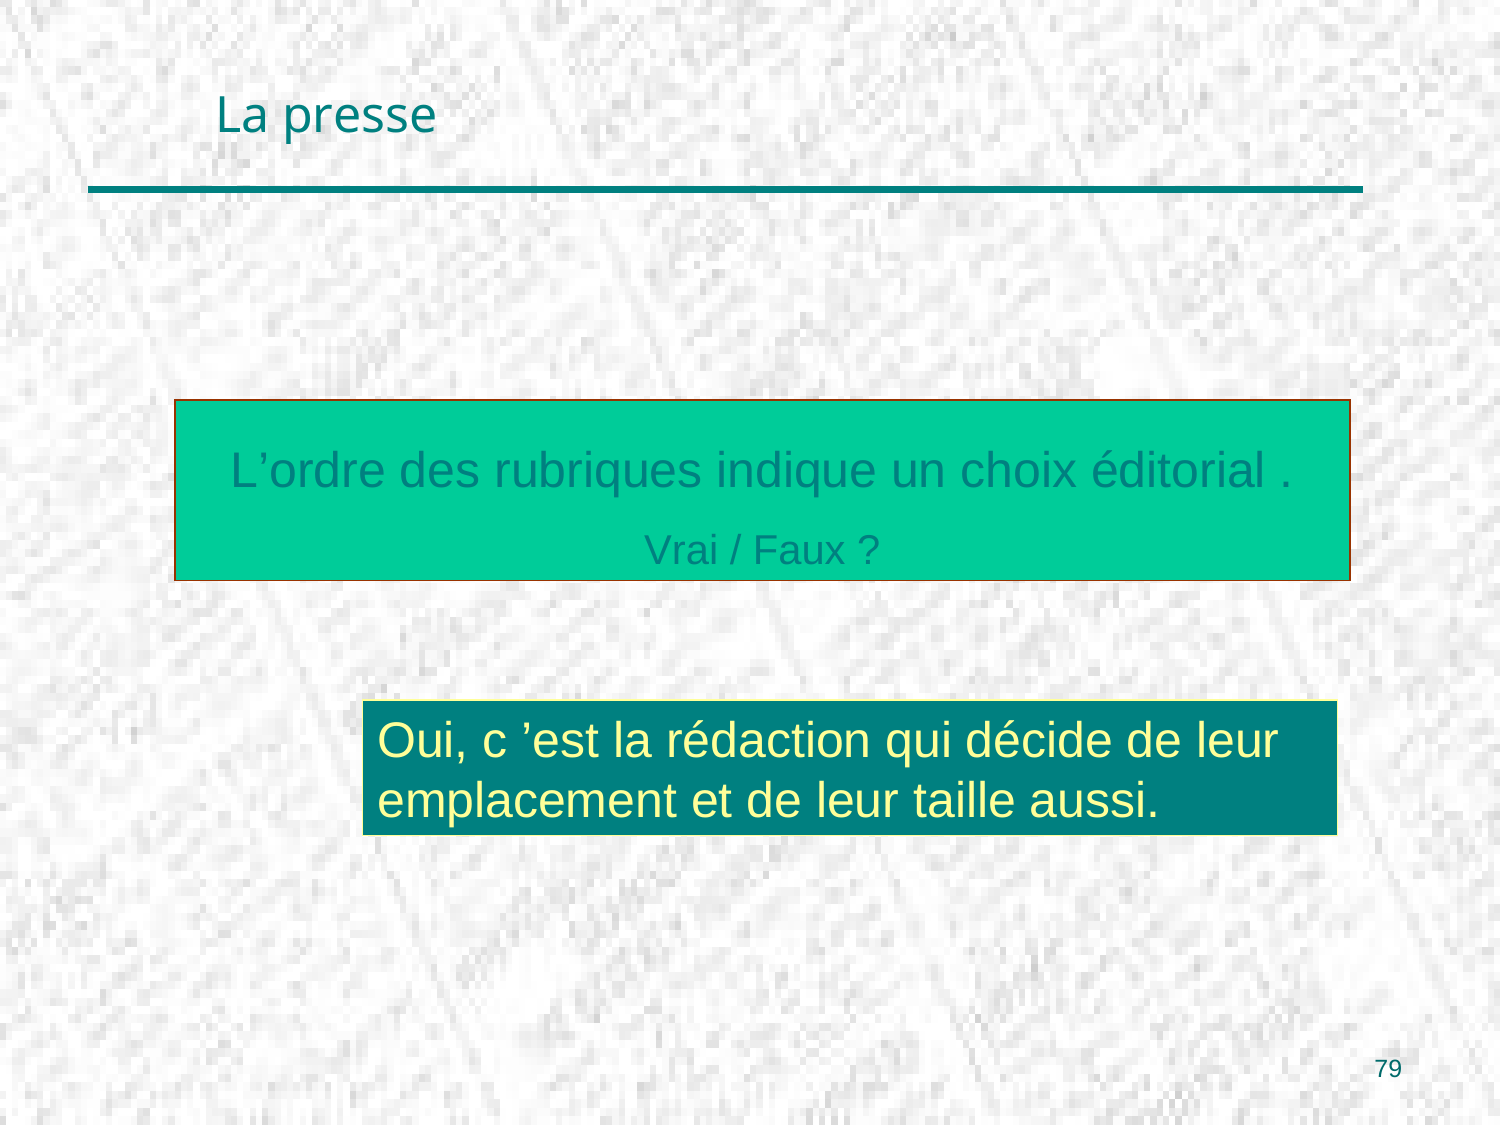

La presse
L’ordre des rubriques indique un choix éditorial .
Vrai / Faux ?
Oui, c ’est la rédaction qui décide de leur emplacement et de leur taille aussi.
79